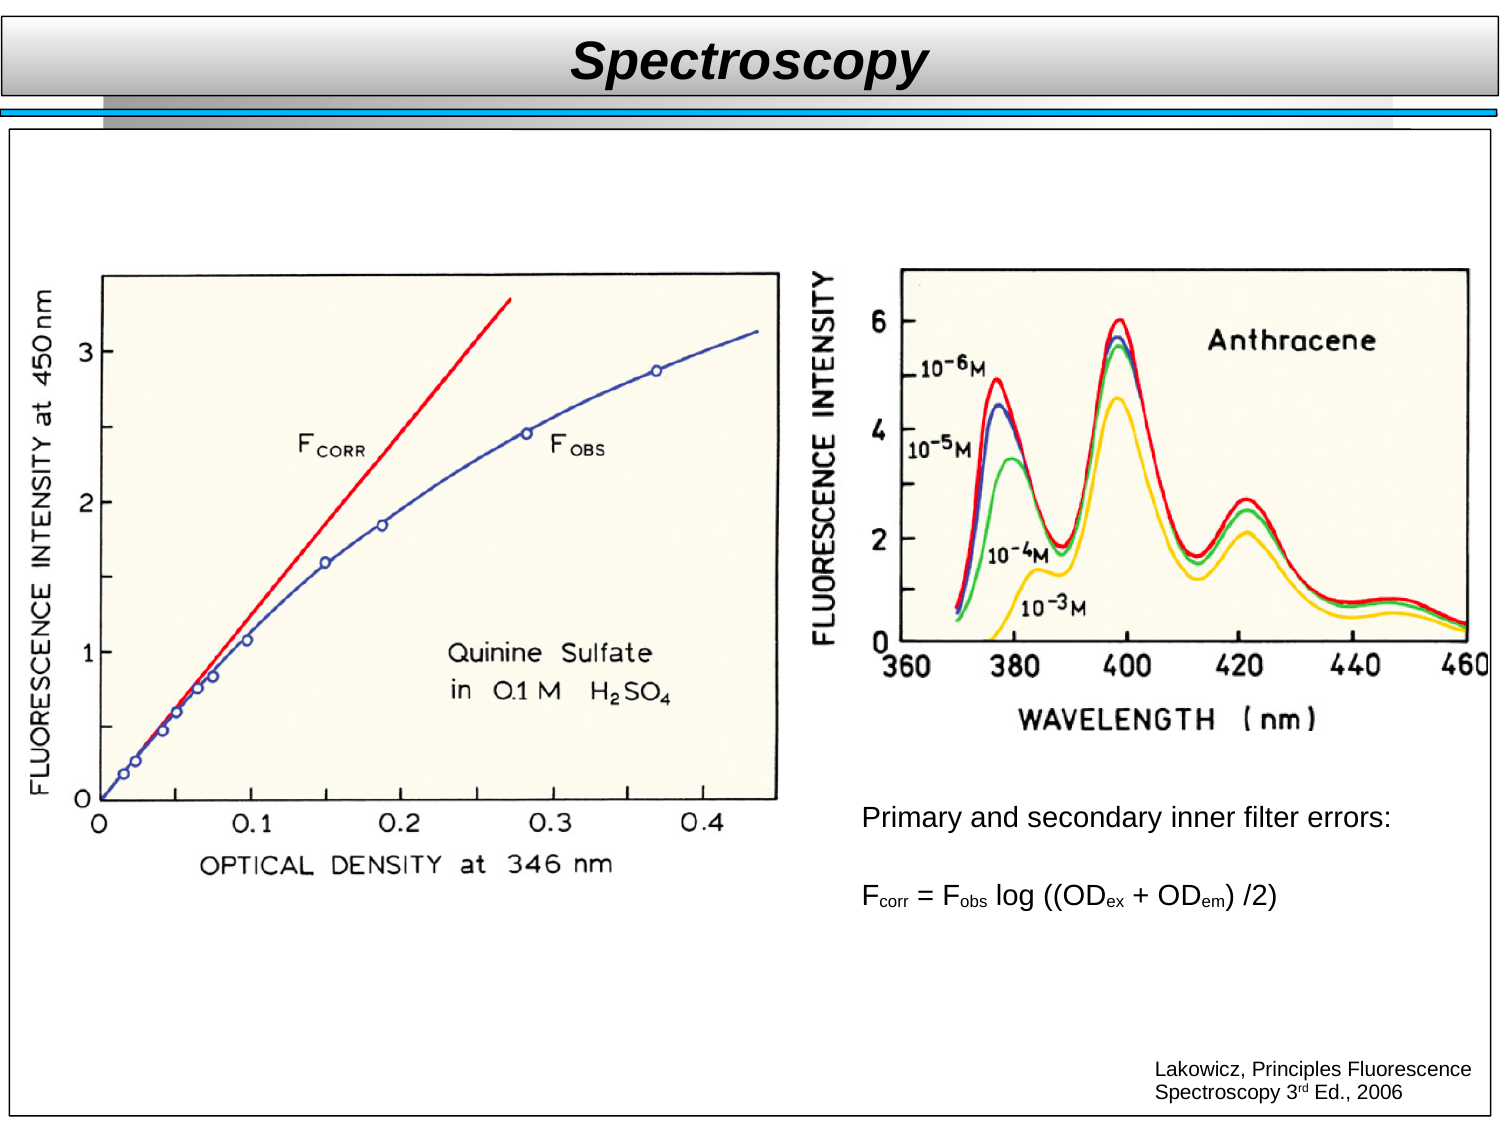

Spectroscopy
Primary and secondary inner filter errors:
Fcorr = Fobs log ((ODex + ODem) /2)
Lakowicz, Principles Fluorescence Spectroscopy 3rd Ed., 2006